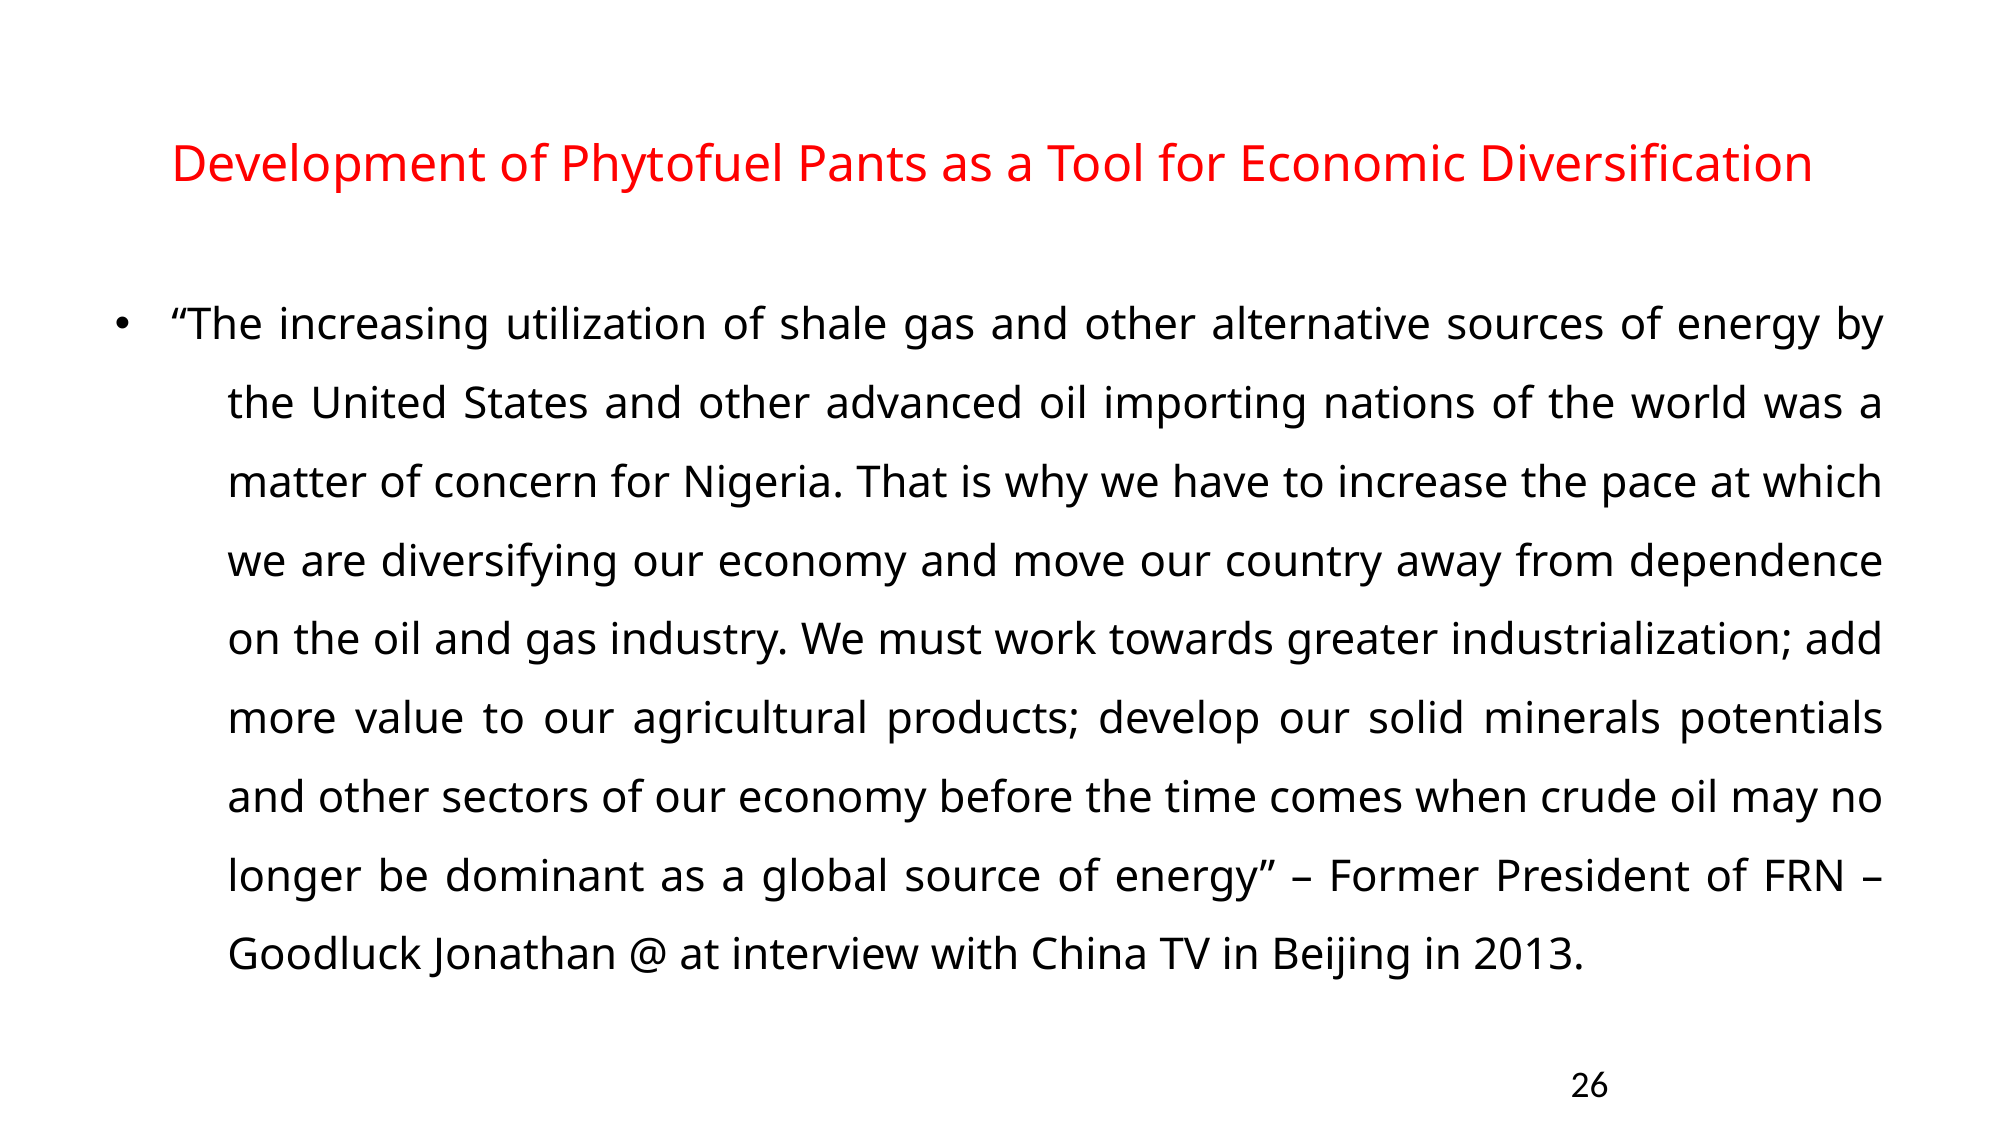

# Development of Phytofuel Pants as a Tool for Economic Diversification
“The increasing utilization of shale gas and other alternative sources of energy by the United States and other advanced oil importing nations of the world was a matter of concern for Nigeria. That is why we have to increase the pace at which we are diversifying our economy and move our country away from dependence on the oil and gas industry. We must work towards greater industrialization; add more value to our agricultural products; develop our solid minerals potentials and other sectors of our economy before the time comes when crude oil may no longer be dominant as a global source of energy” – Former President of FRN – Goodluck Jonathan @ at interview with China TV in Beijing in 2013.